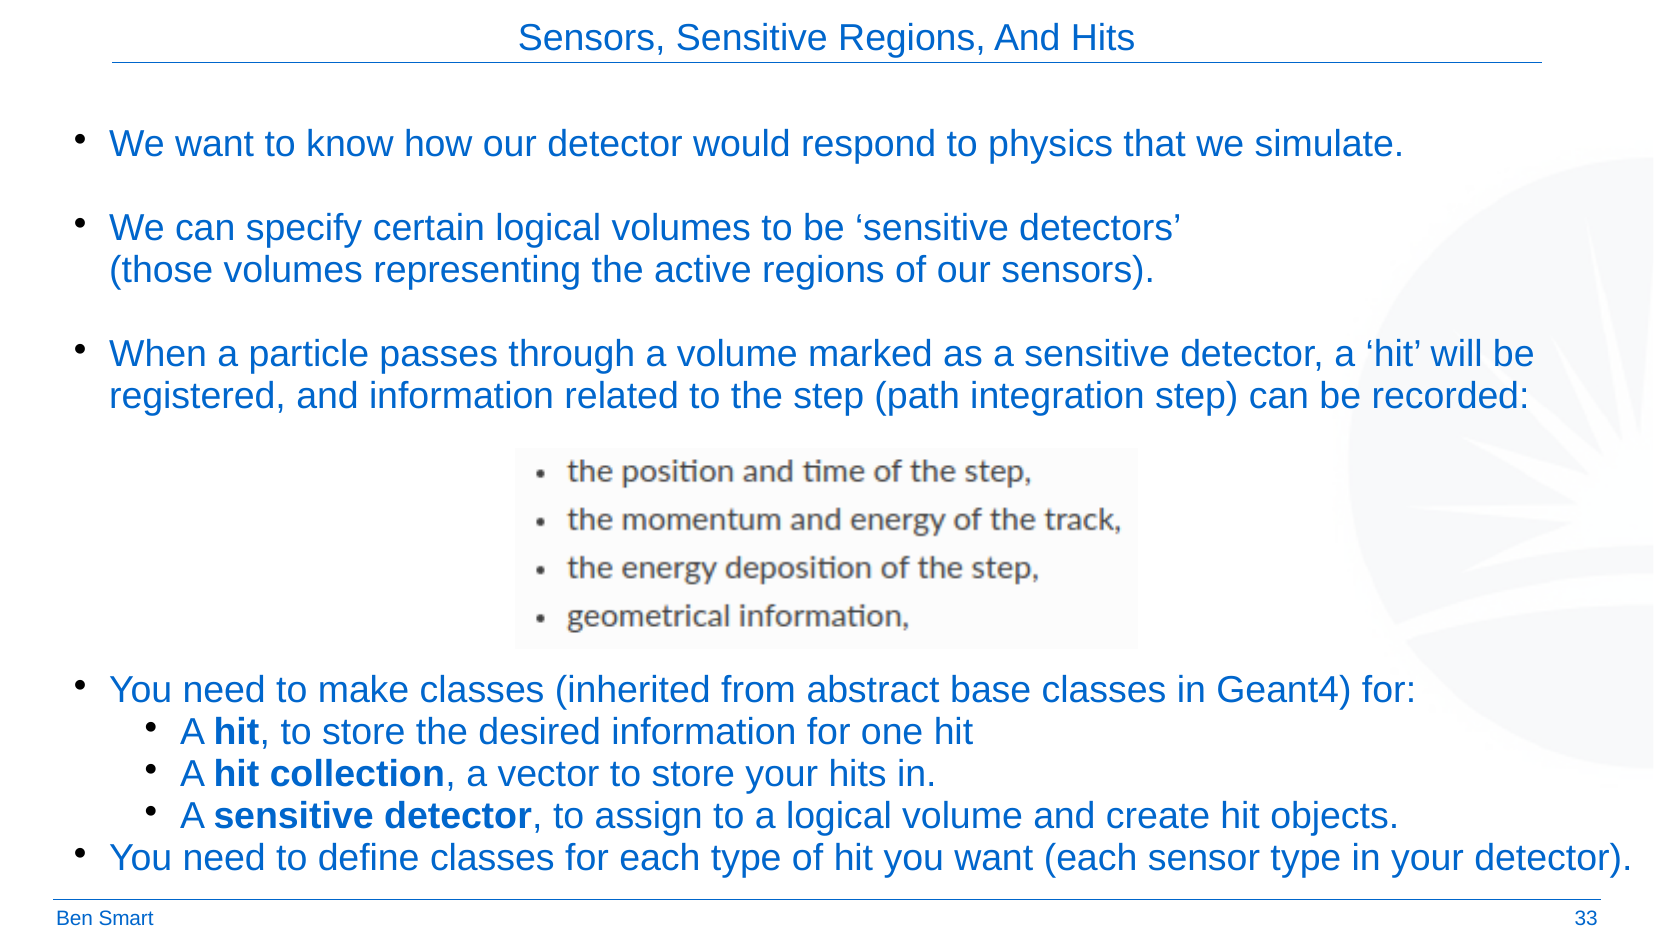

Sensors, Sensitive Regions, And Hits
We want to know how our detector would respond to physics that we simulate.
We can specify certain logical volumes to be ‘sensitive detectors’
(those volumes representing the active regions of our sensors).
When a particle passes through a volume marked as a sensitive detector, a ‘hit’ will be registered, and information related to the step (path integration step) can be recorded:
You need to make classes (inherited from abstract base classes in Geant4) for:
A hit, to store the desired information for one hit
A hit collection, a vector to store your hits in.
A sensitive detector, to assign to a logical volume and create hit objects.
You need to define classes for each type of hit you want (each sensor type in your detector).
Ben Smart